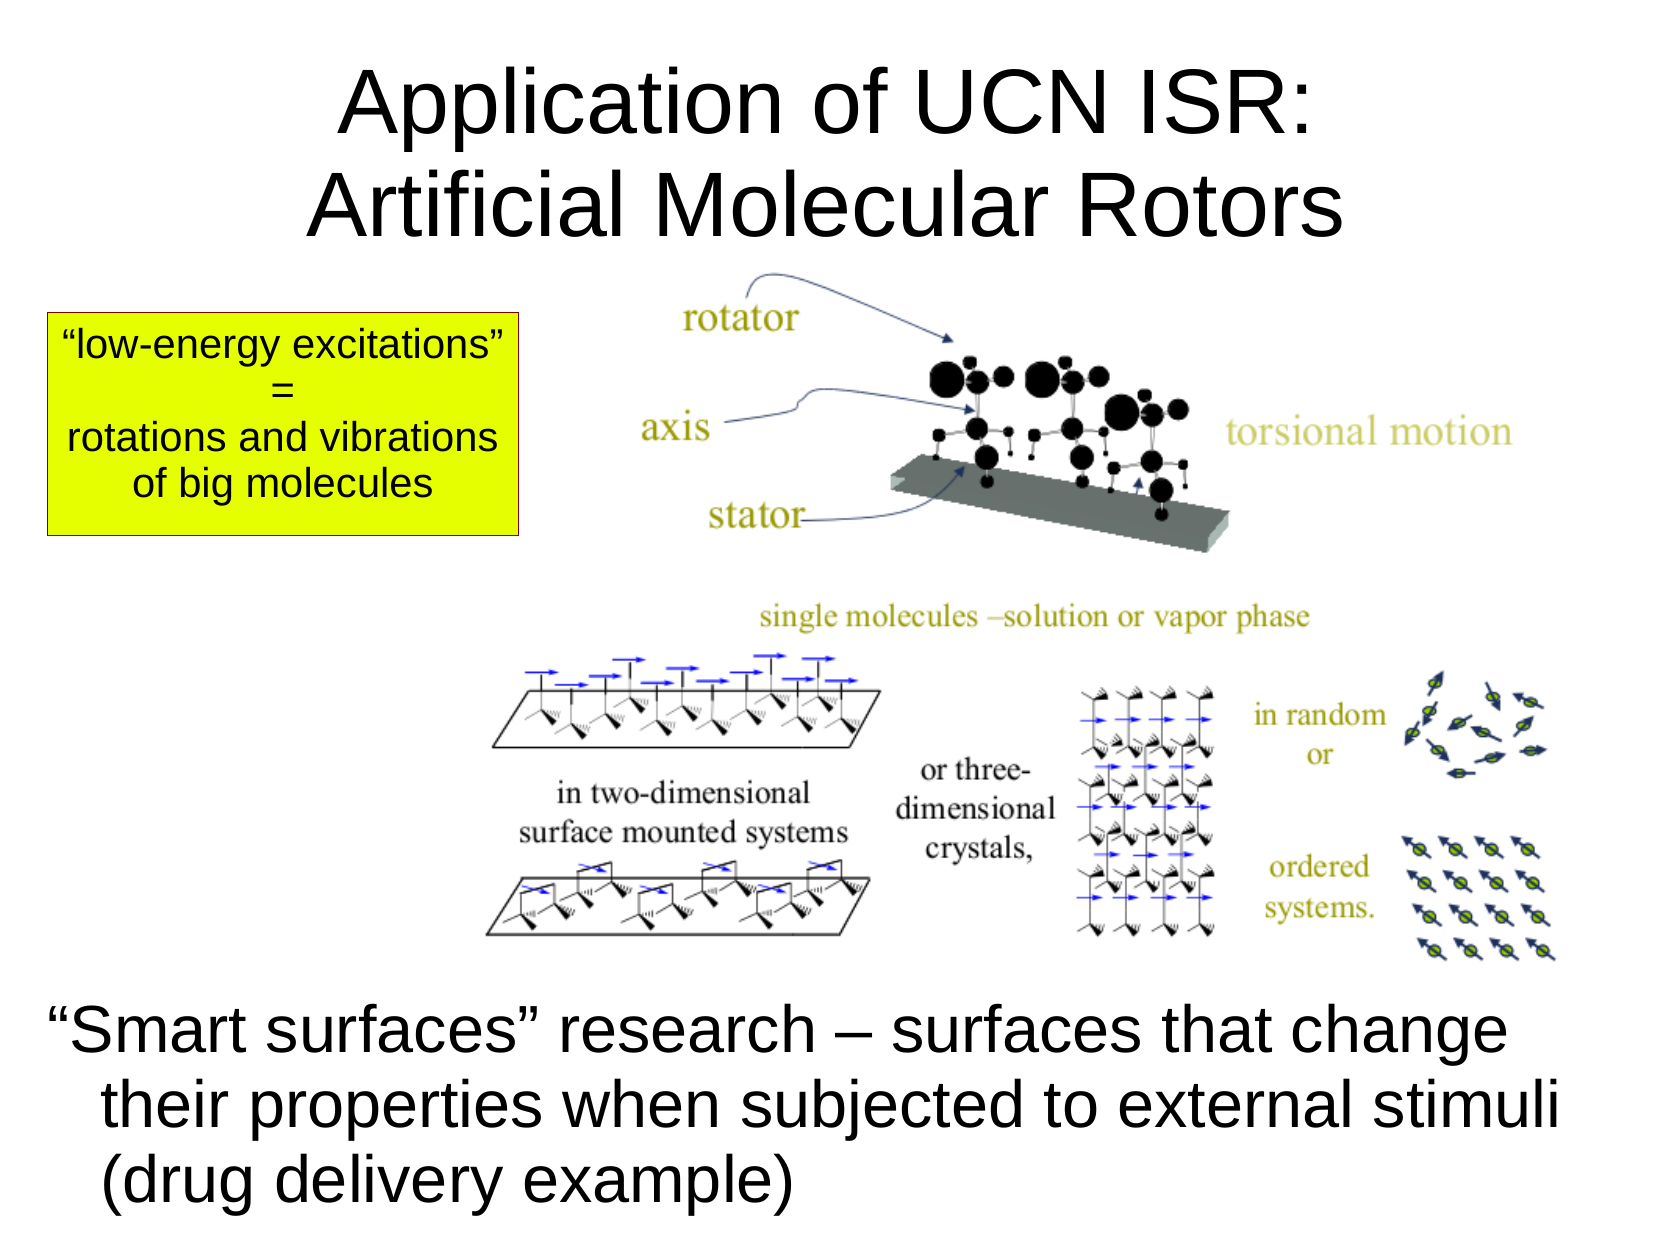

# Application of UCN ISR: Artificial Molecular Rotors
“low-energy excitations”
=
rotations and vibrations
of big molecules
“Smart surfaces” research – surfaces that change their properties when subjected to external stimuli (drug delivery example)